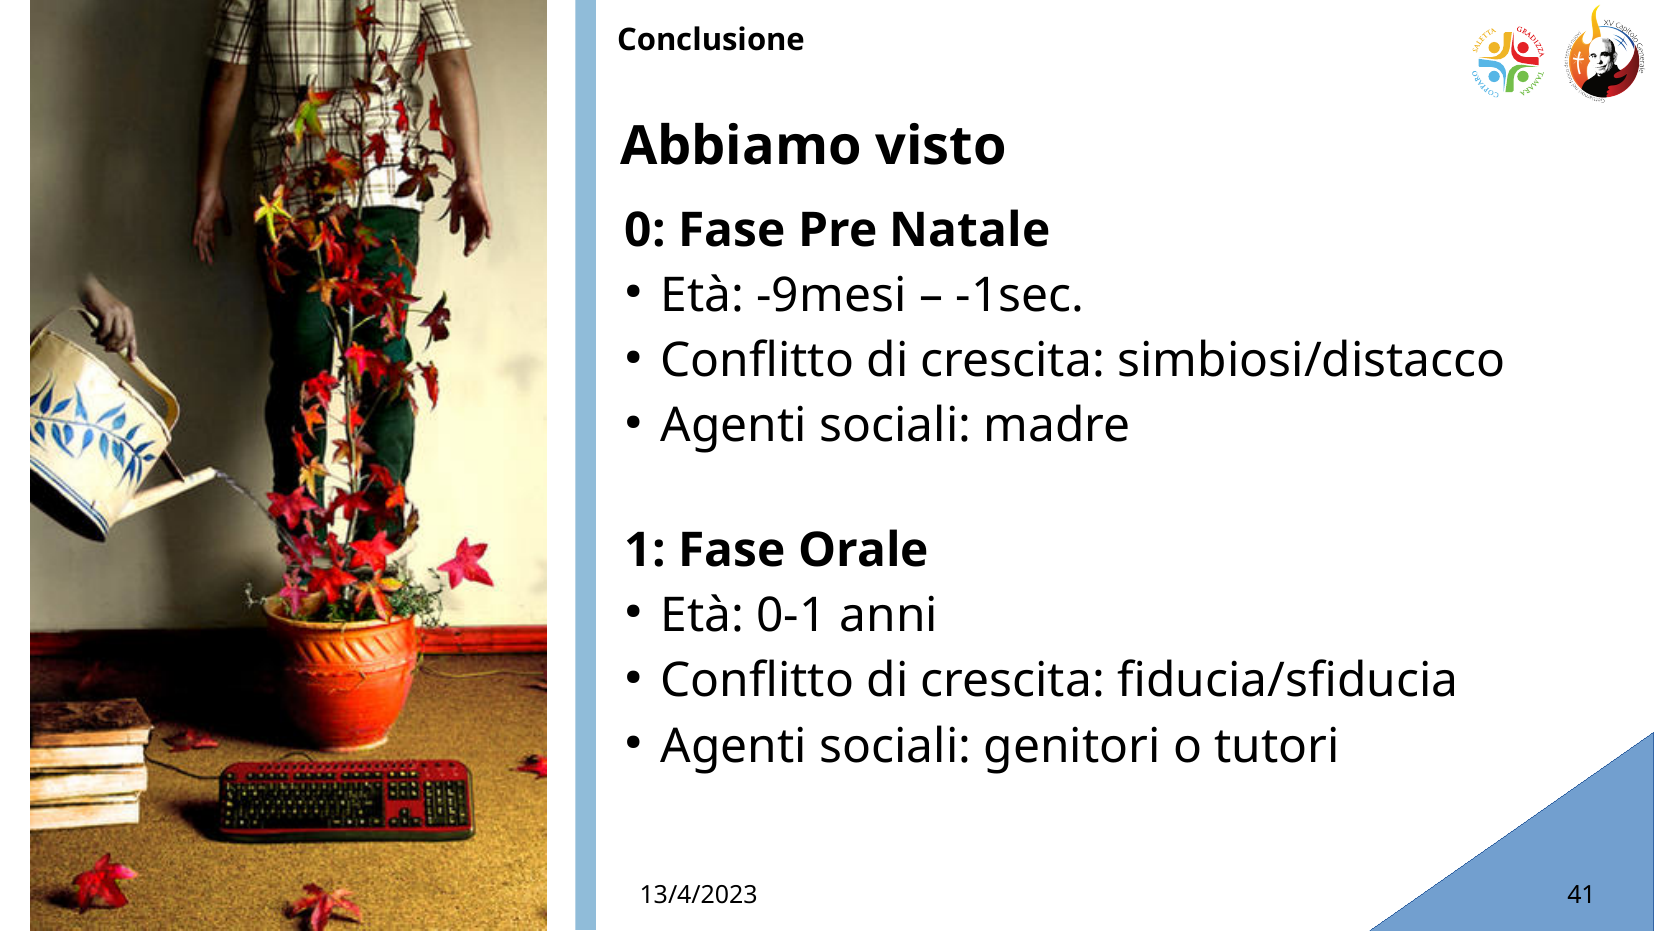

Conclusione
Abbiamo visto
# 0: Fase Pre Natale
Età: -9mesi – -1sec.
Conflitto di crescita: simbiosi/distacco
Agenti sociali: madre
1: Fase Orale
Età: 0-1 anni
Conflitto di crescita: fiducia/sfiducia
Agenti sociali: genitori o tutori